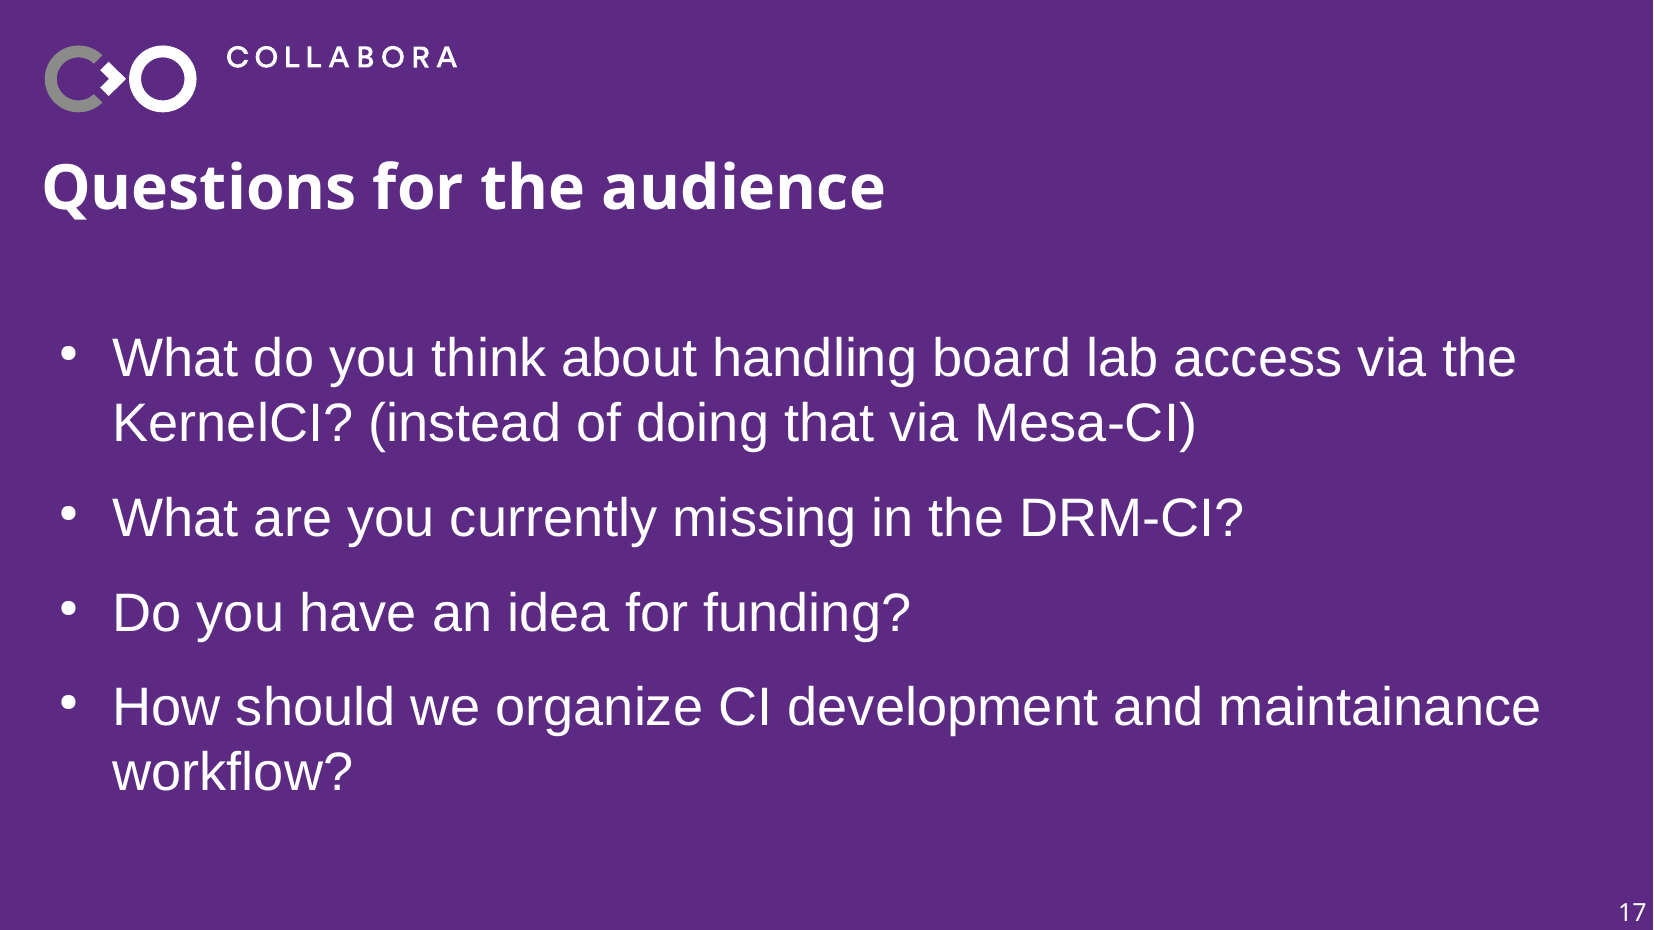

# Questions for the audience
What do you think about handling board lab access via the KernelCI? (instead of doing that via Mesa-CI)
What are you currently missing in the DRM-CI?
Do you have an idea for funding?
How should we organize CI development and maintainance workflow?